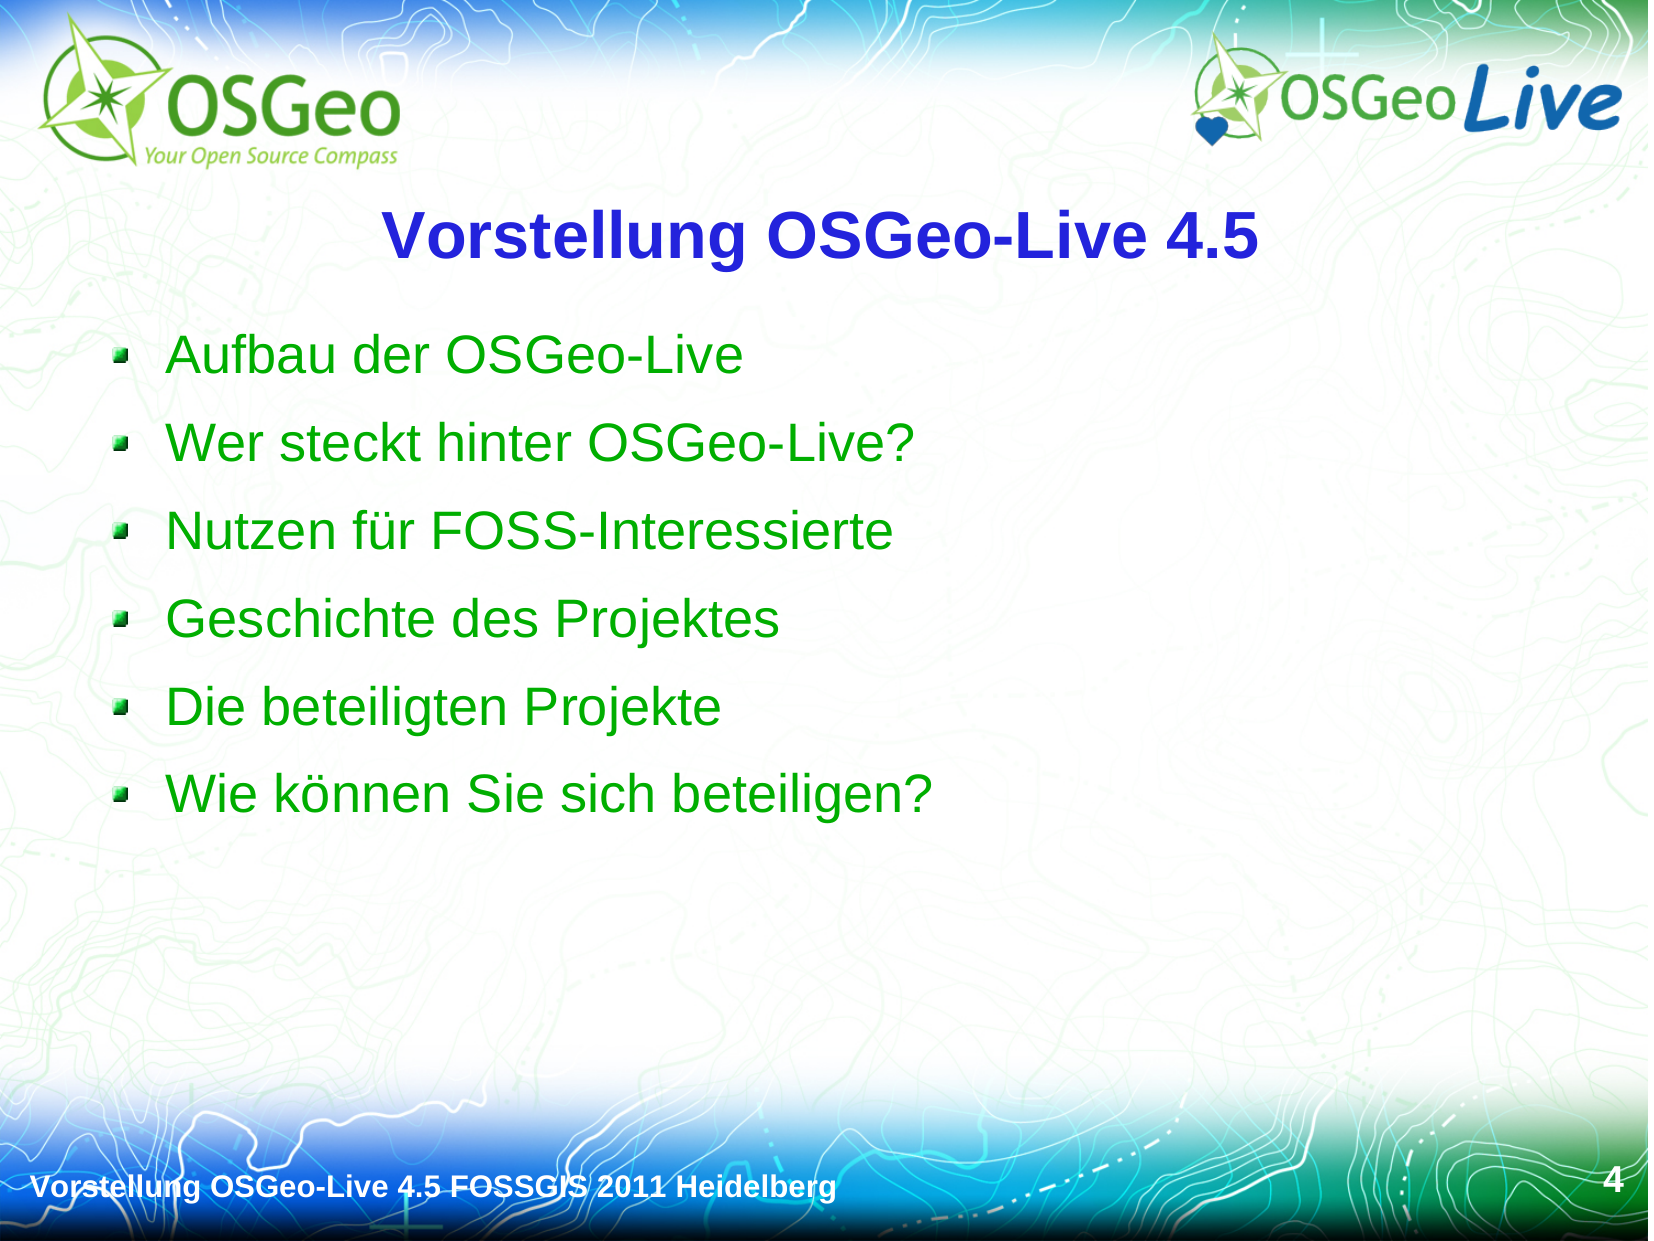

# Vorstellung OSGeo-Live 4.5
Aufbau der OSGeo-Live
Wer steckt hinter OSGeo-Live?
Nutzen für FOSS-Interessierte
Geschichte des Projektes
Die beteiligten Projekte
Wie können Sie sich beteiligen?